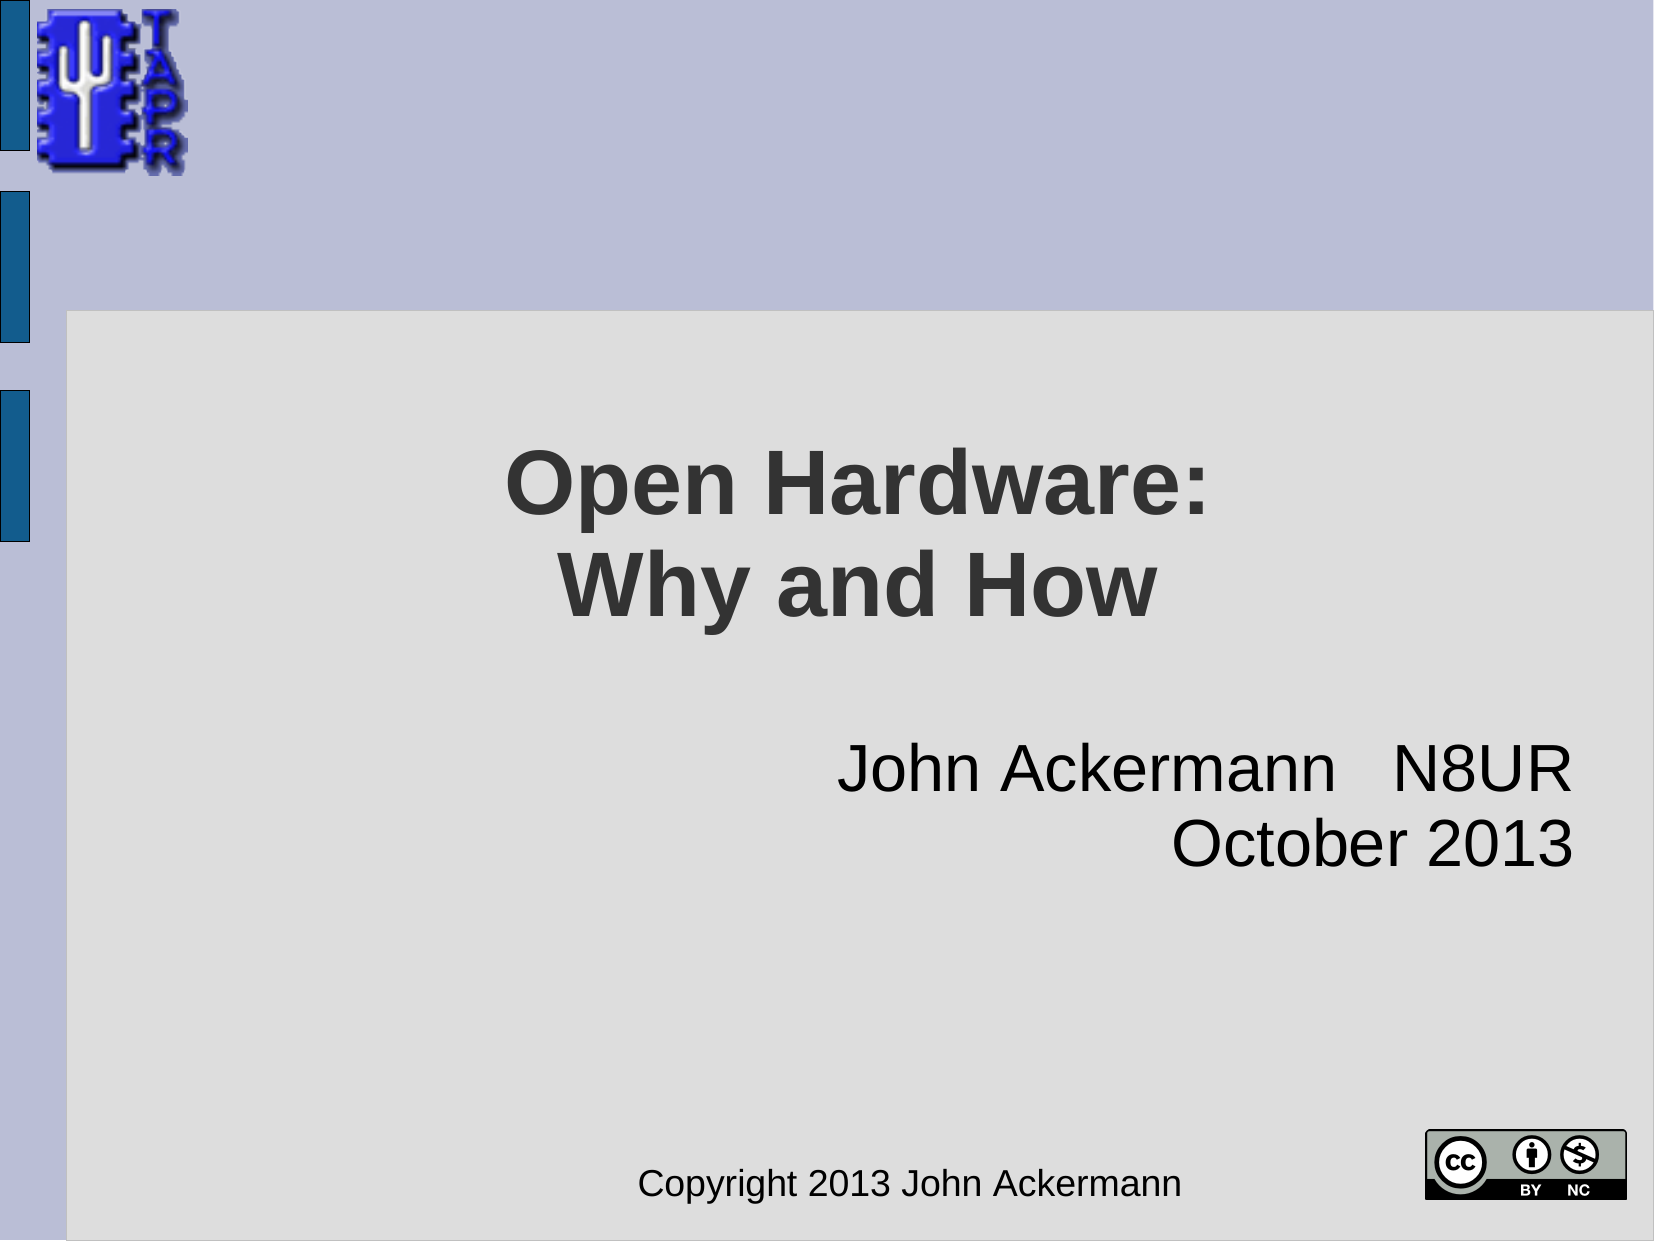

# Open Hardware: Why and How
John Ackermann N8UR
October 2013
Copyright 2013 John Ackermann